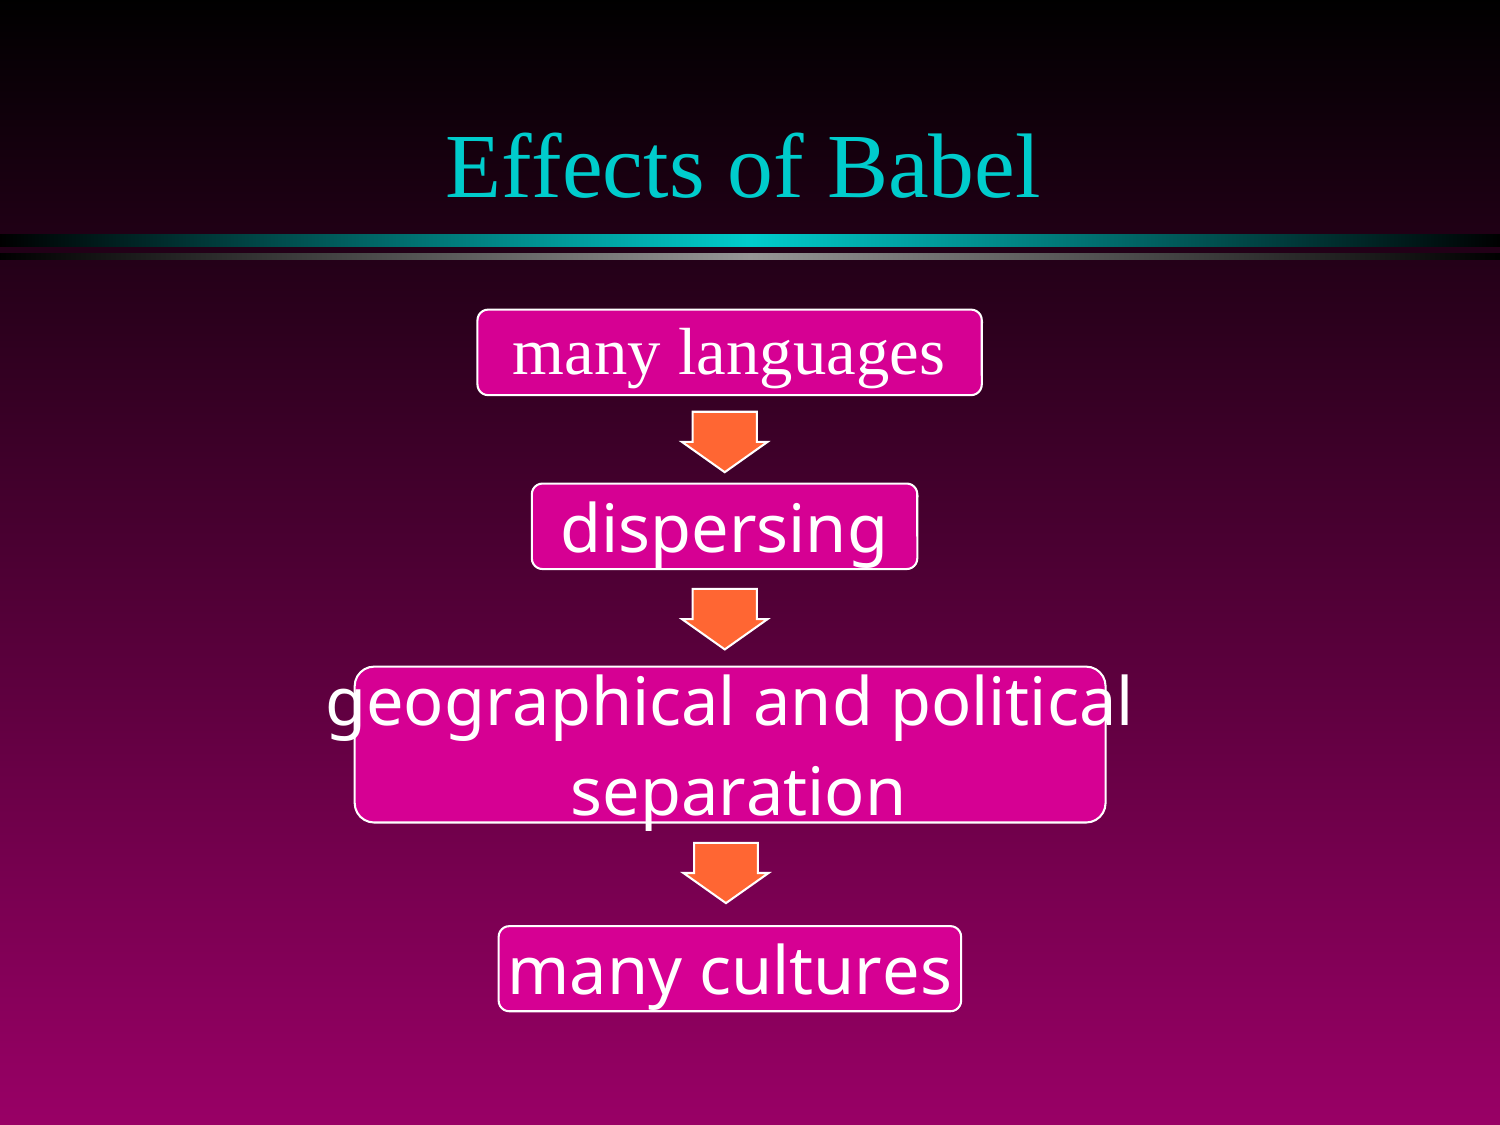

# Effects of Babel
many languages
dispersing
geographical and political
 separation
many cultures